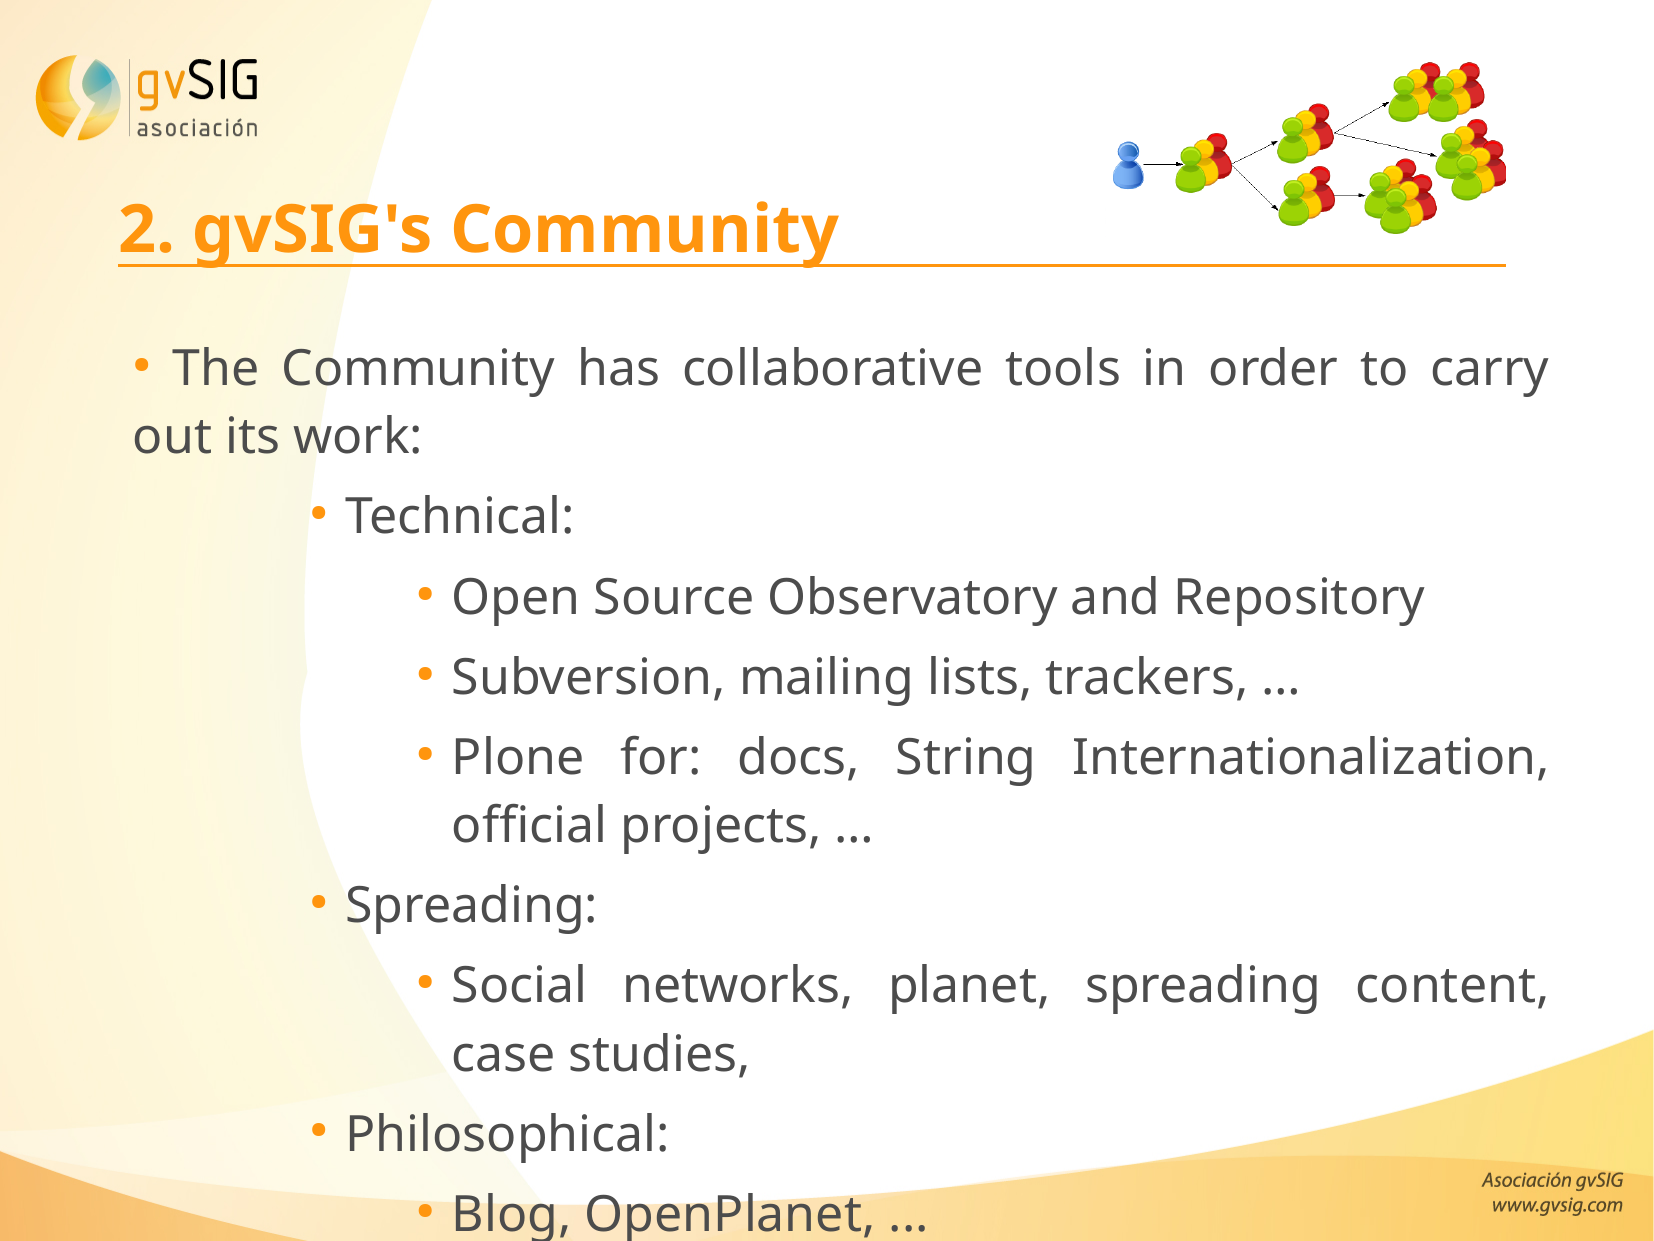

# 2. gvSIG's Community
 The Community has collaborative tools in order to carry out its work:
Technical:
Open Source Observatory and Repository
Subversion, mailing lists, trackers, …
Plone for: docs, String Internationalization, official projects, …
Spreading:
Social networks, planet, spreading content, case studies,
Philosophical:
Blog, OpenPlanet, ...